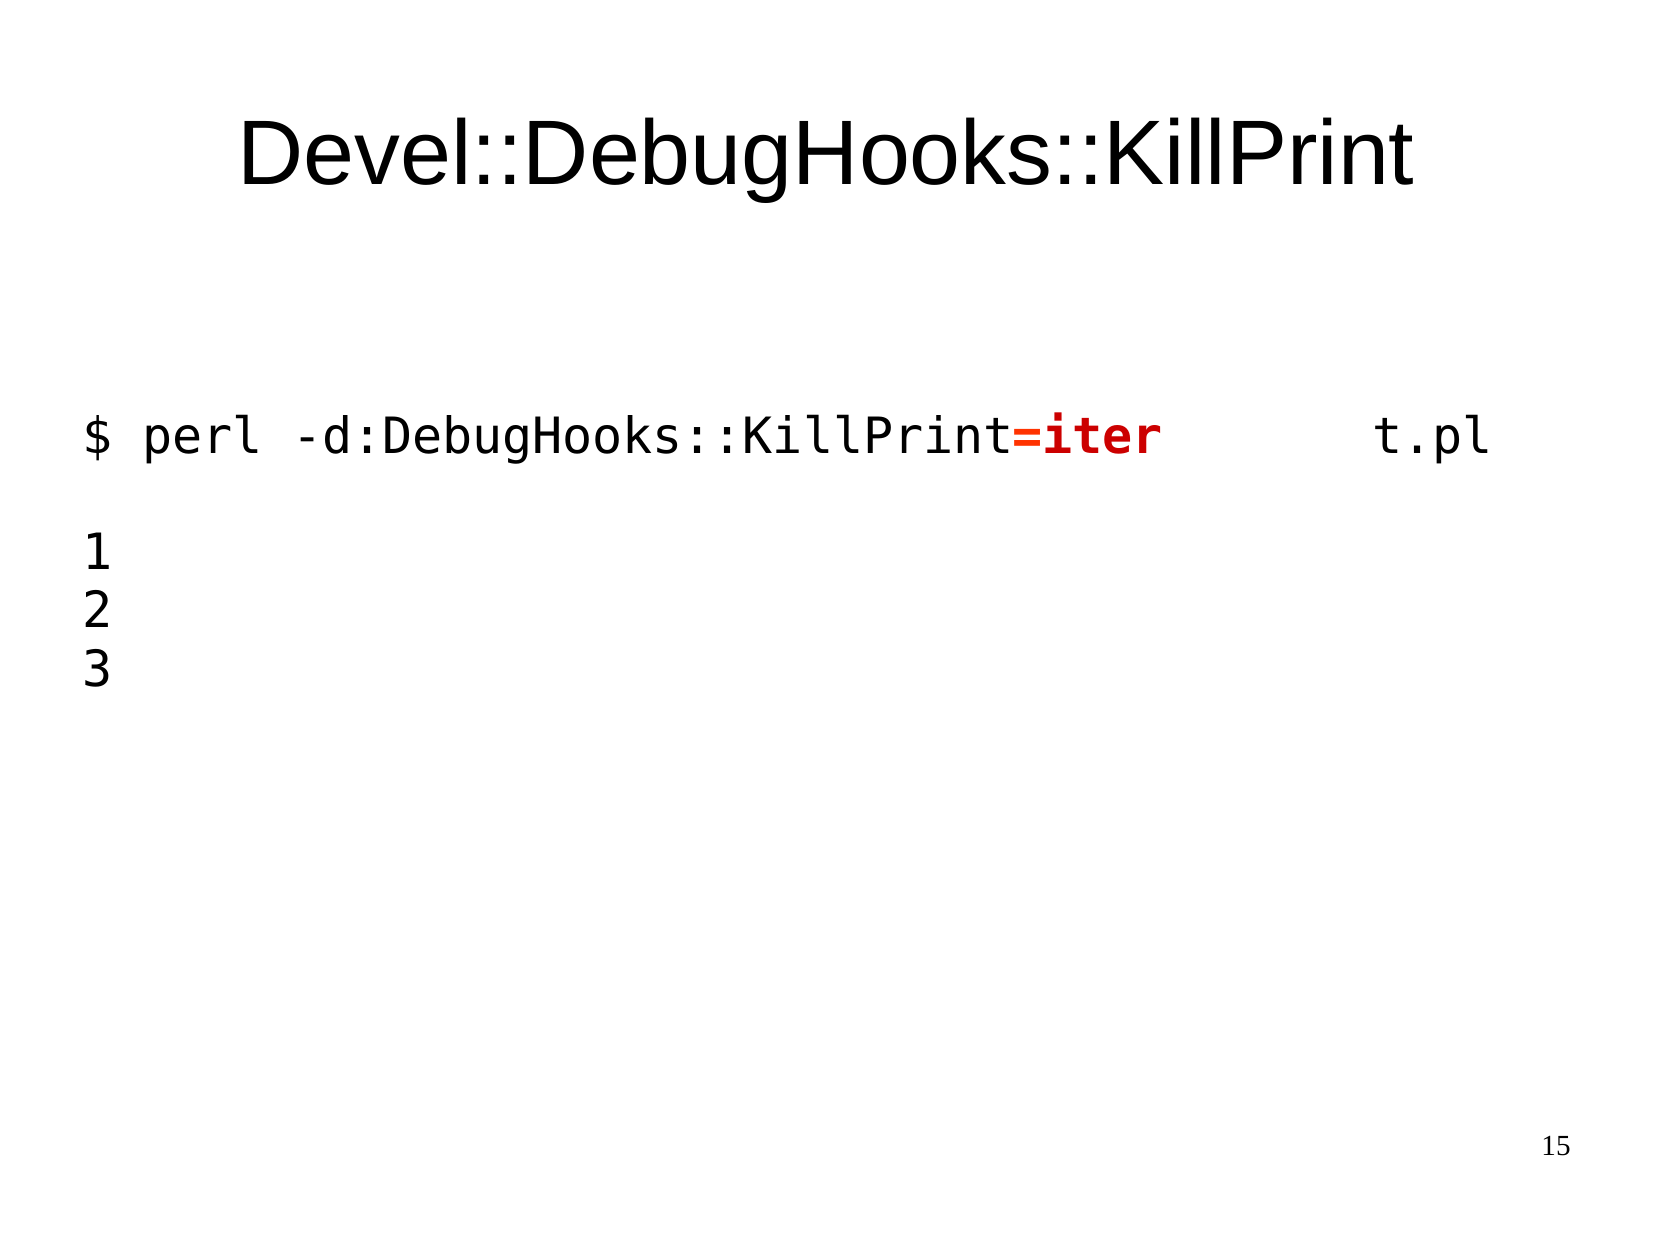

# Devel::DebugHooks::KillPrint
$ perl -d:DebugHooks::KillPrint=iter t.pl
1
2
3
15